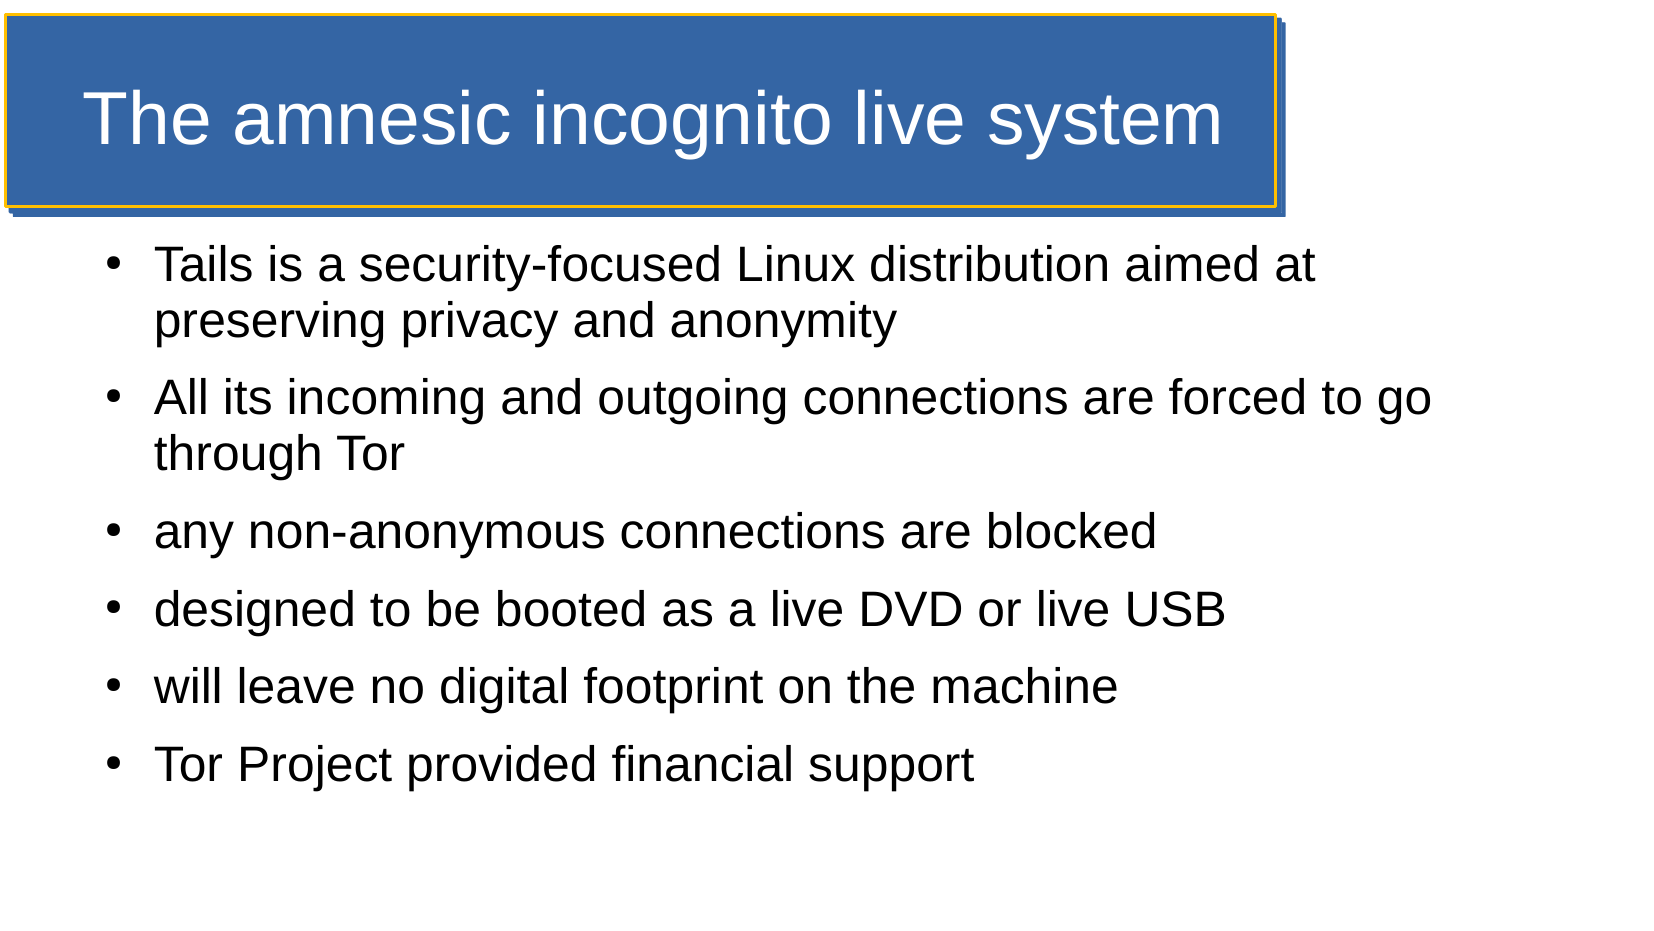

# The amnesic incognito live system
Tails is a security-focused Linux distribution aimed at preserving privacy and anonymity
All its incoming and outgoing connections are forced to go through Tor
any non-anonymous connections are blocked
designed to be booted as a live DVD or live USB
will leave no digital footprint on the machine
Tor Project provided financial support